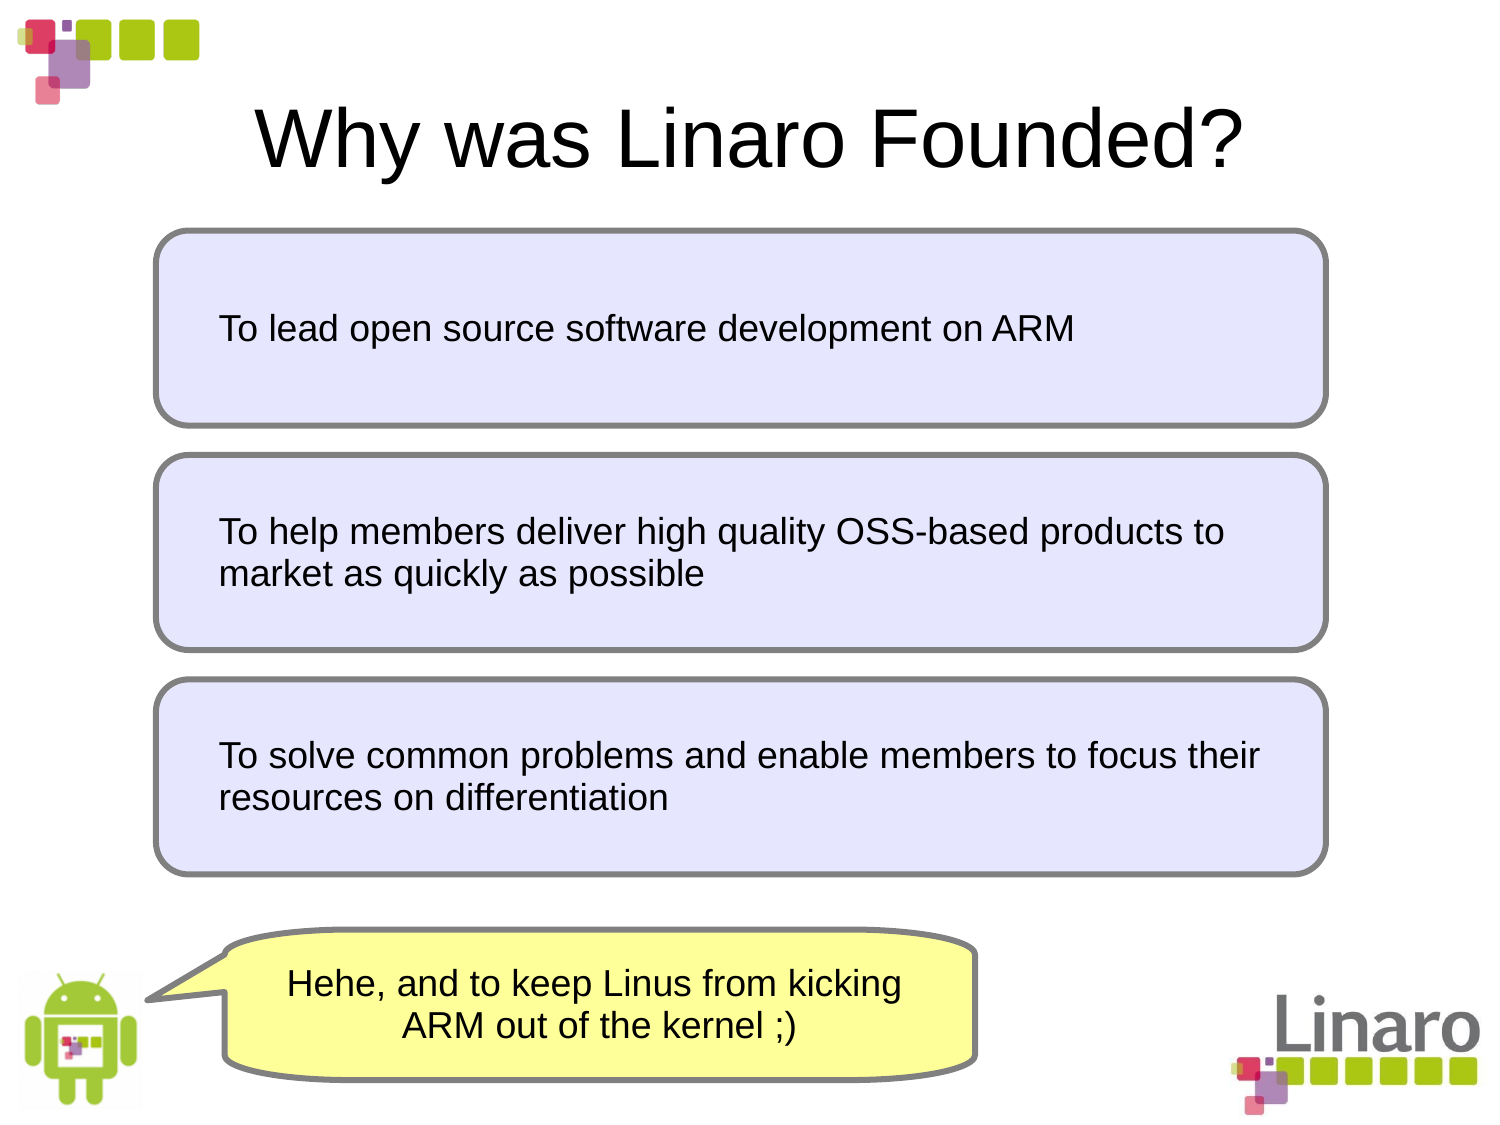

# Why was Linaro Founded?
To lead open source software development on ARM
To help members deliver high quality OSS-based products to market as quickly as possible
To solve common problems and enable members to focus their resources on differentiation
Hehe, and to keep Linus from kicking
ARM out of the kernel ;)